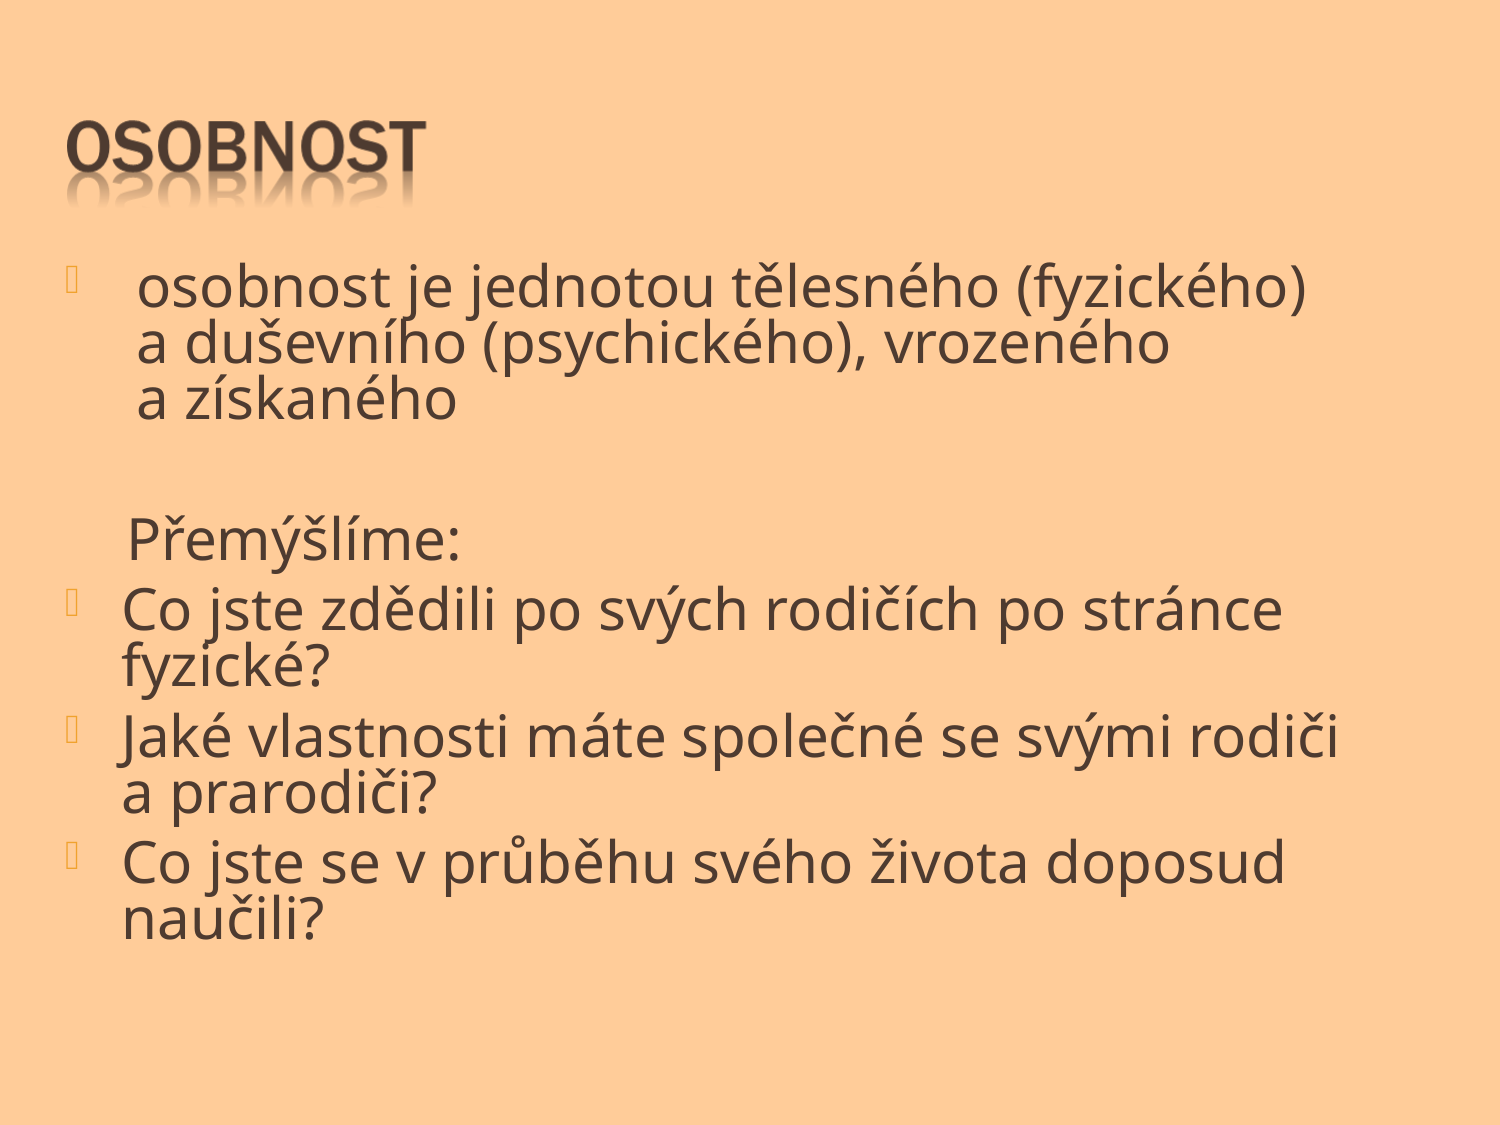

# osobnost je jednotou tělesného (fyzického) a duševního (psychického), vrozeného a získaného
 Přemýšlíme:
Co jste zdědili po svých rodičích po stránce fyzické?
Jaké vlastnosti máte společné se svými rodiči
a prarodiči?
Co jste se v průběhu svého života doposud naučili?